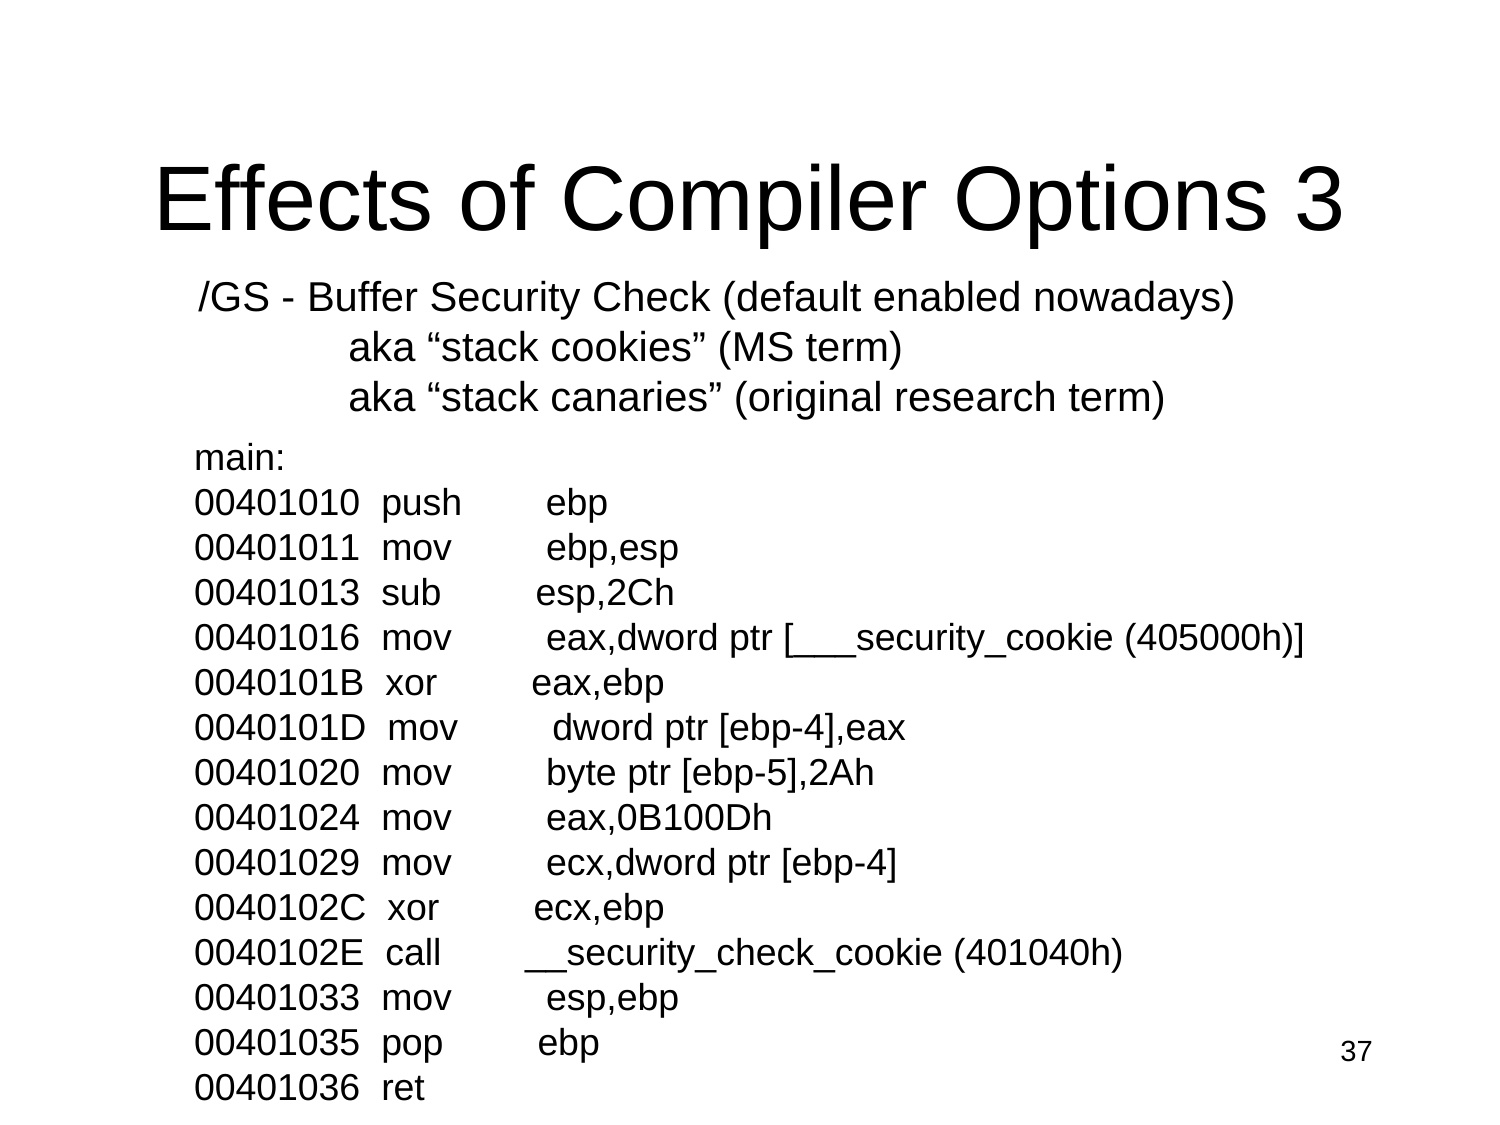

# Effects of Compiler Options 3
/GS - Buffer Security Check (default enabled nowadays)
	aka “stack cookies” (MS term)
	aka “stack canaries” (original research term)
main:
00401010 push ebp
00401011 mov ebp,esp
00401013 sub esp,2Ch
00401016 mov eax,dword ptr [___security_cookie (405000h)]
0040101B xor eax,ebp
0040101D mov dword ptr [ebp-4],eax
00401020 mov byte ptr [ebp-5],2Ah
00401024 mov eax,0B100Dh
00401029 mov ecx,dword ptr [ebp-4]
0040102C xor ecx,ebp
0040102E call __security_check_cookie (401040h)
00401033 mov esp,ebp
00401035 pop ebp
00401036 ret